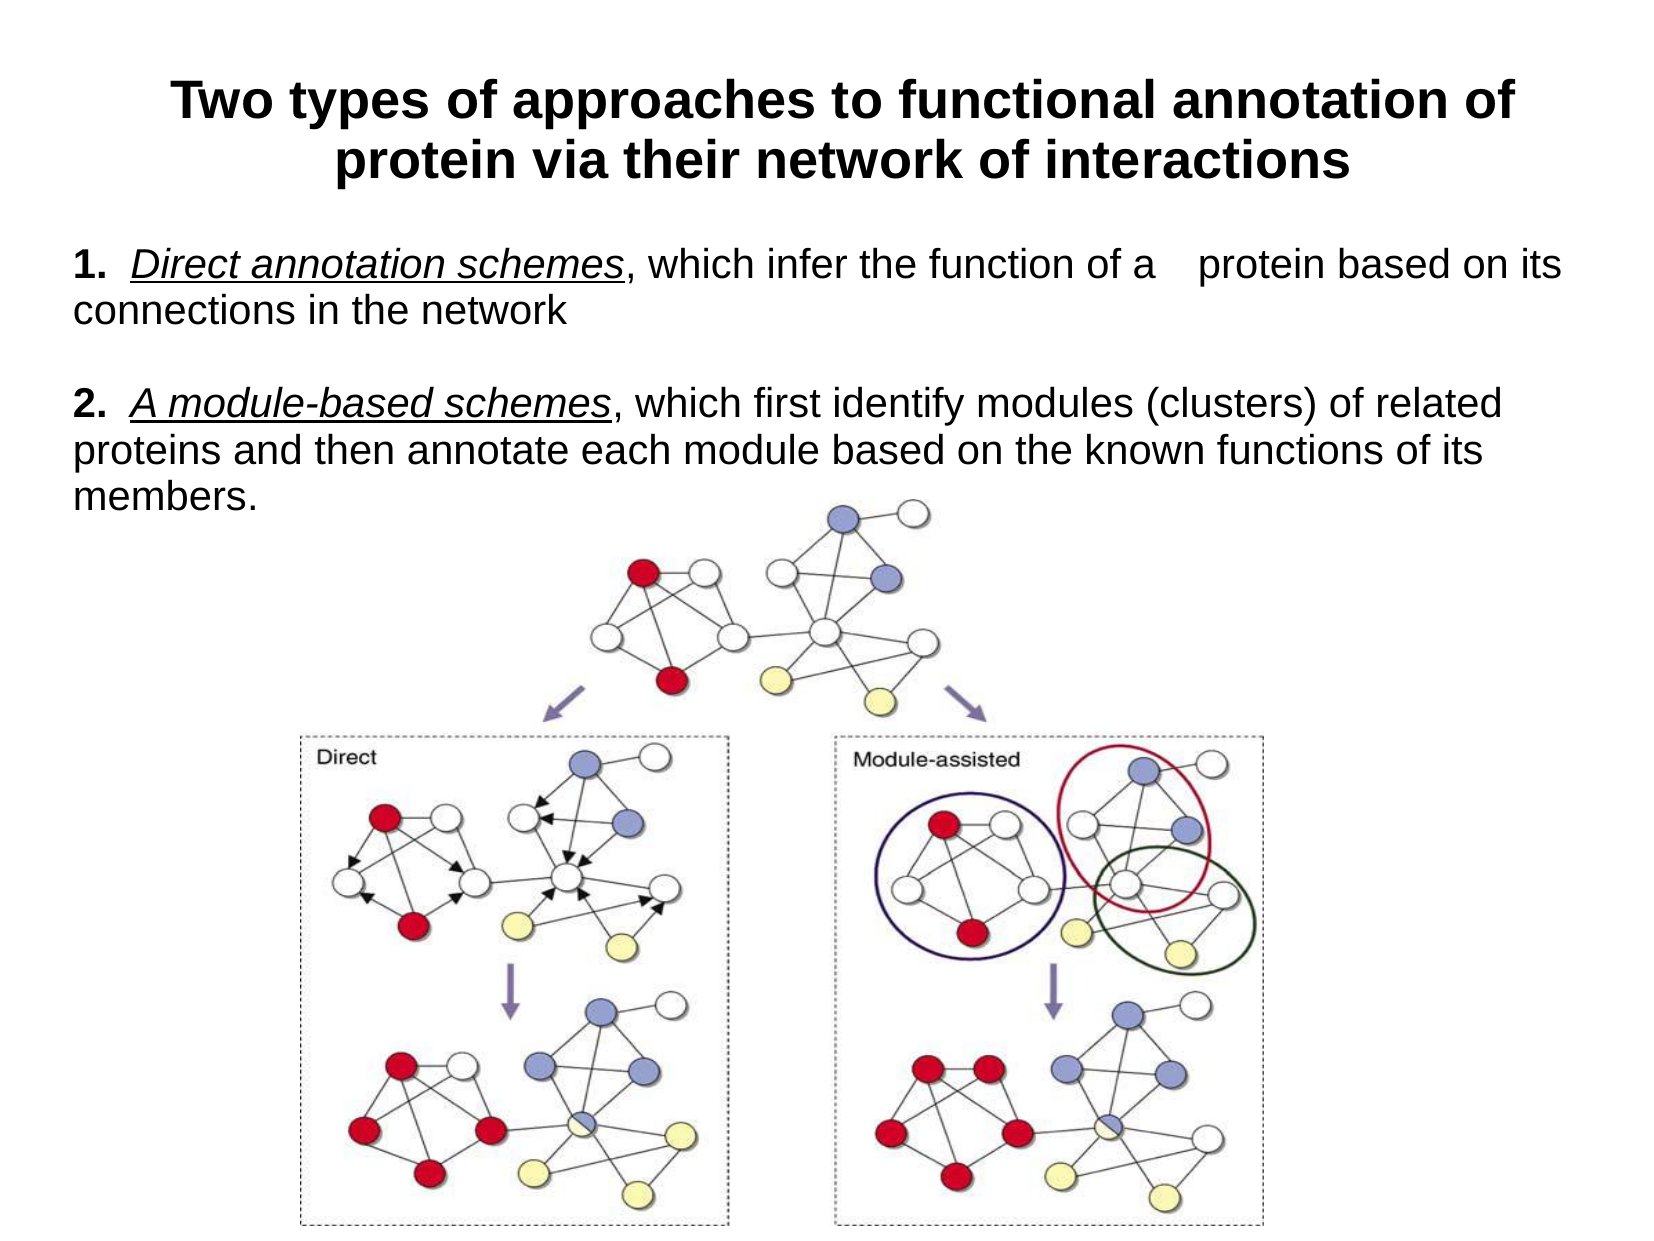

Two types of approaches to functional annotation of protein via their network of interactions
1. Direct annotation schemes, which infer the function of a	protein based on its connections in the network
2. A module-based schemes, which first identify modules (clusters) of related proteins and then annotate each module based on the known functions of its members.